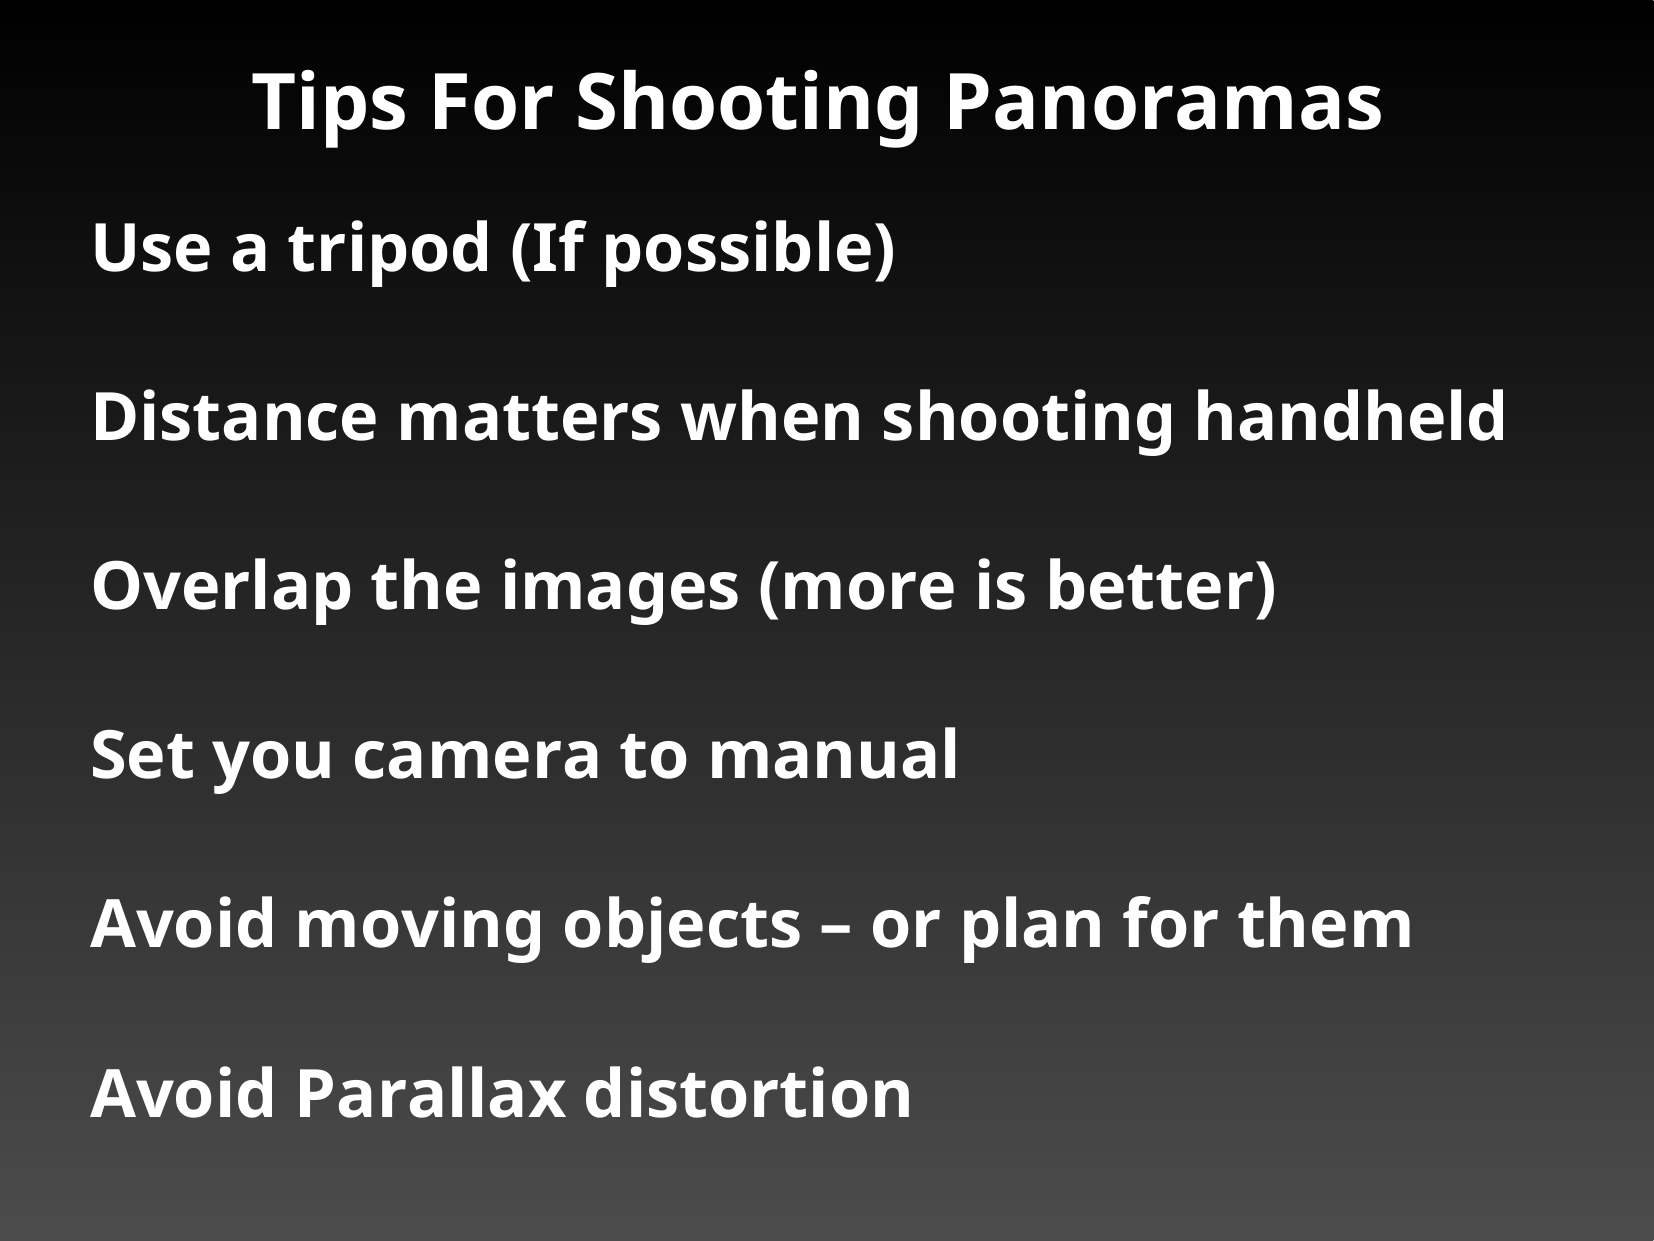

# Tips For Shooting Panoramas
Use a tripod (If possible)
Distance matters when shooting handheld
Overlap the images (more is better)
Set you camera to manual
Avoid moving objects – or plan for them
Avoid Parallax distortion